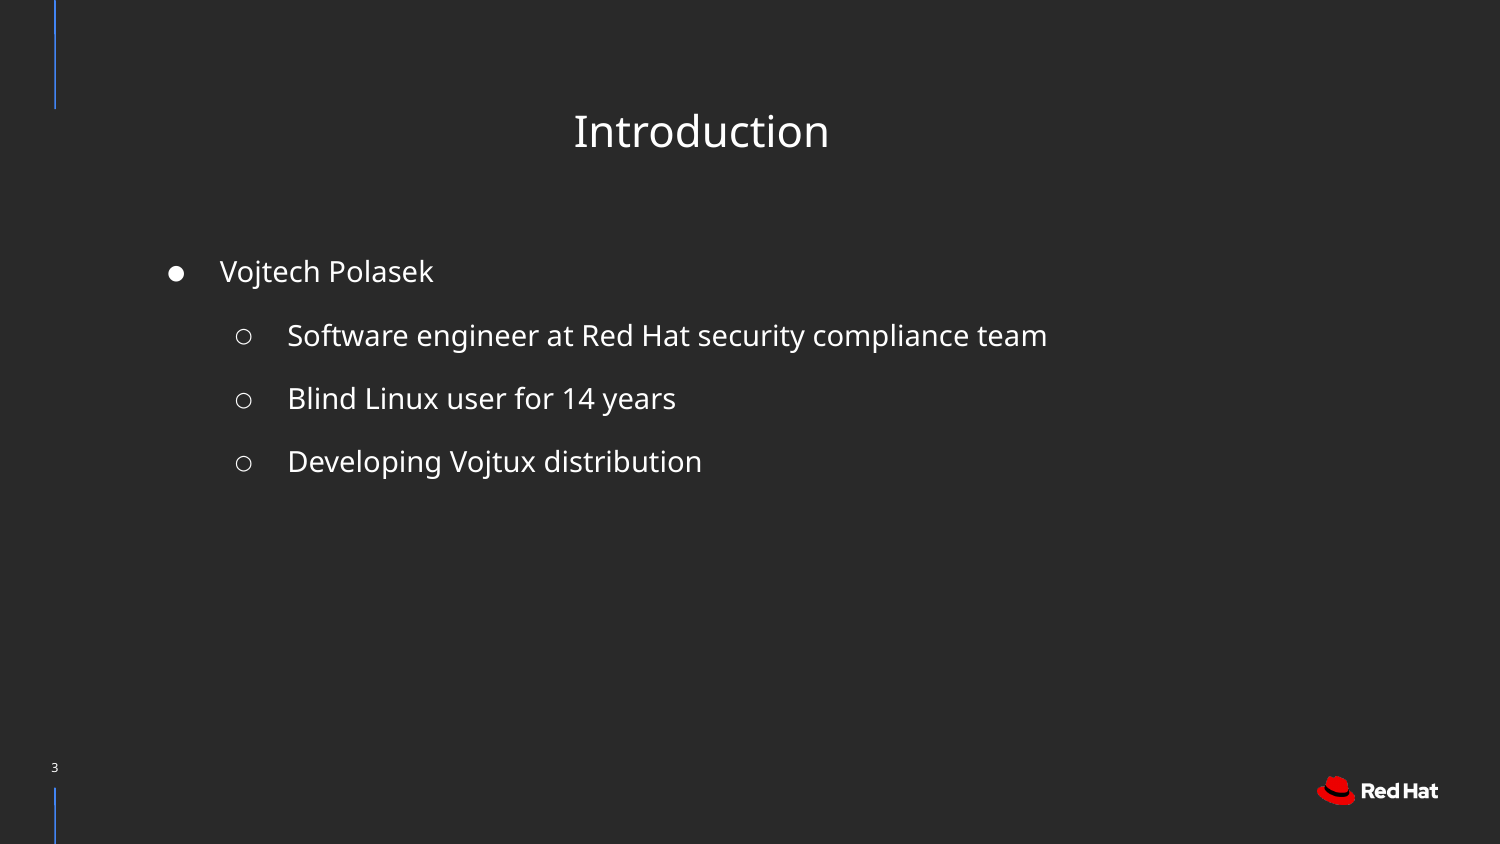

Introduction
# Vojtech Polasek
Software engineer at Red Hat security compliance team
Blind Linux user for 14 years
Developing Vojtux distribution